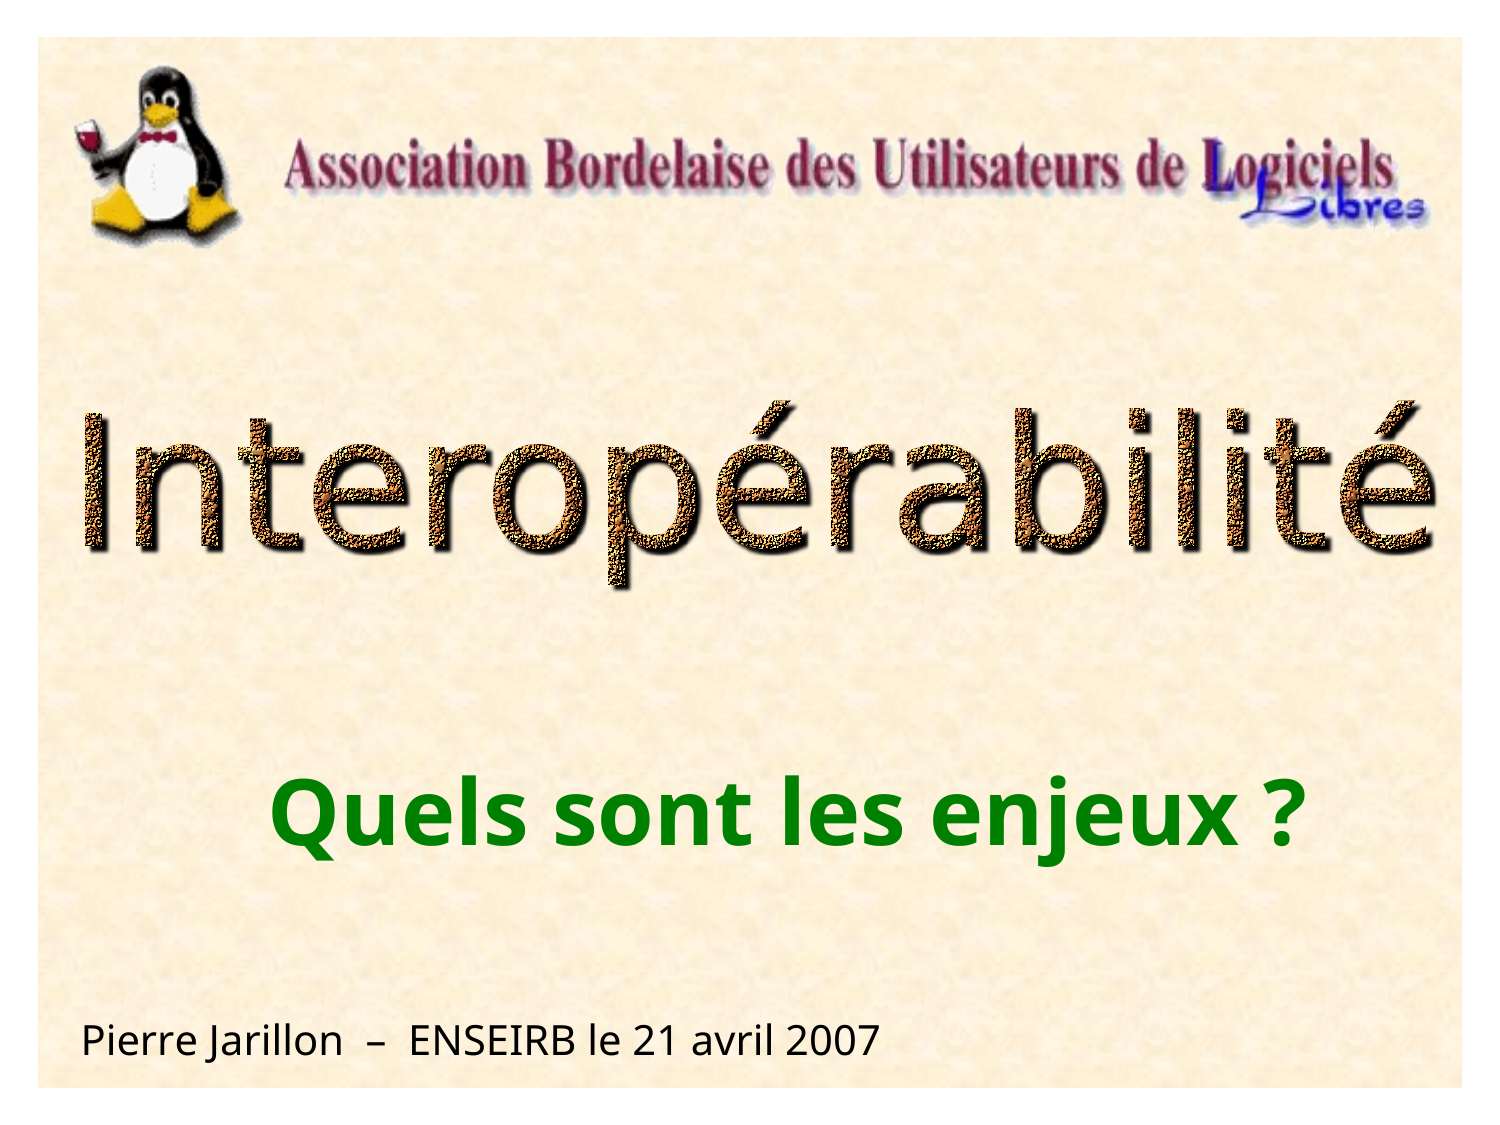

Quels sont les enjeux ?
 Pierre Jarillon – ENSEIRB le 21 avril 2007